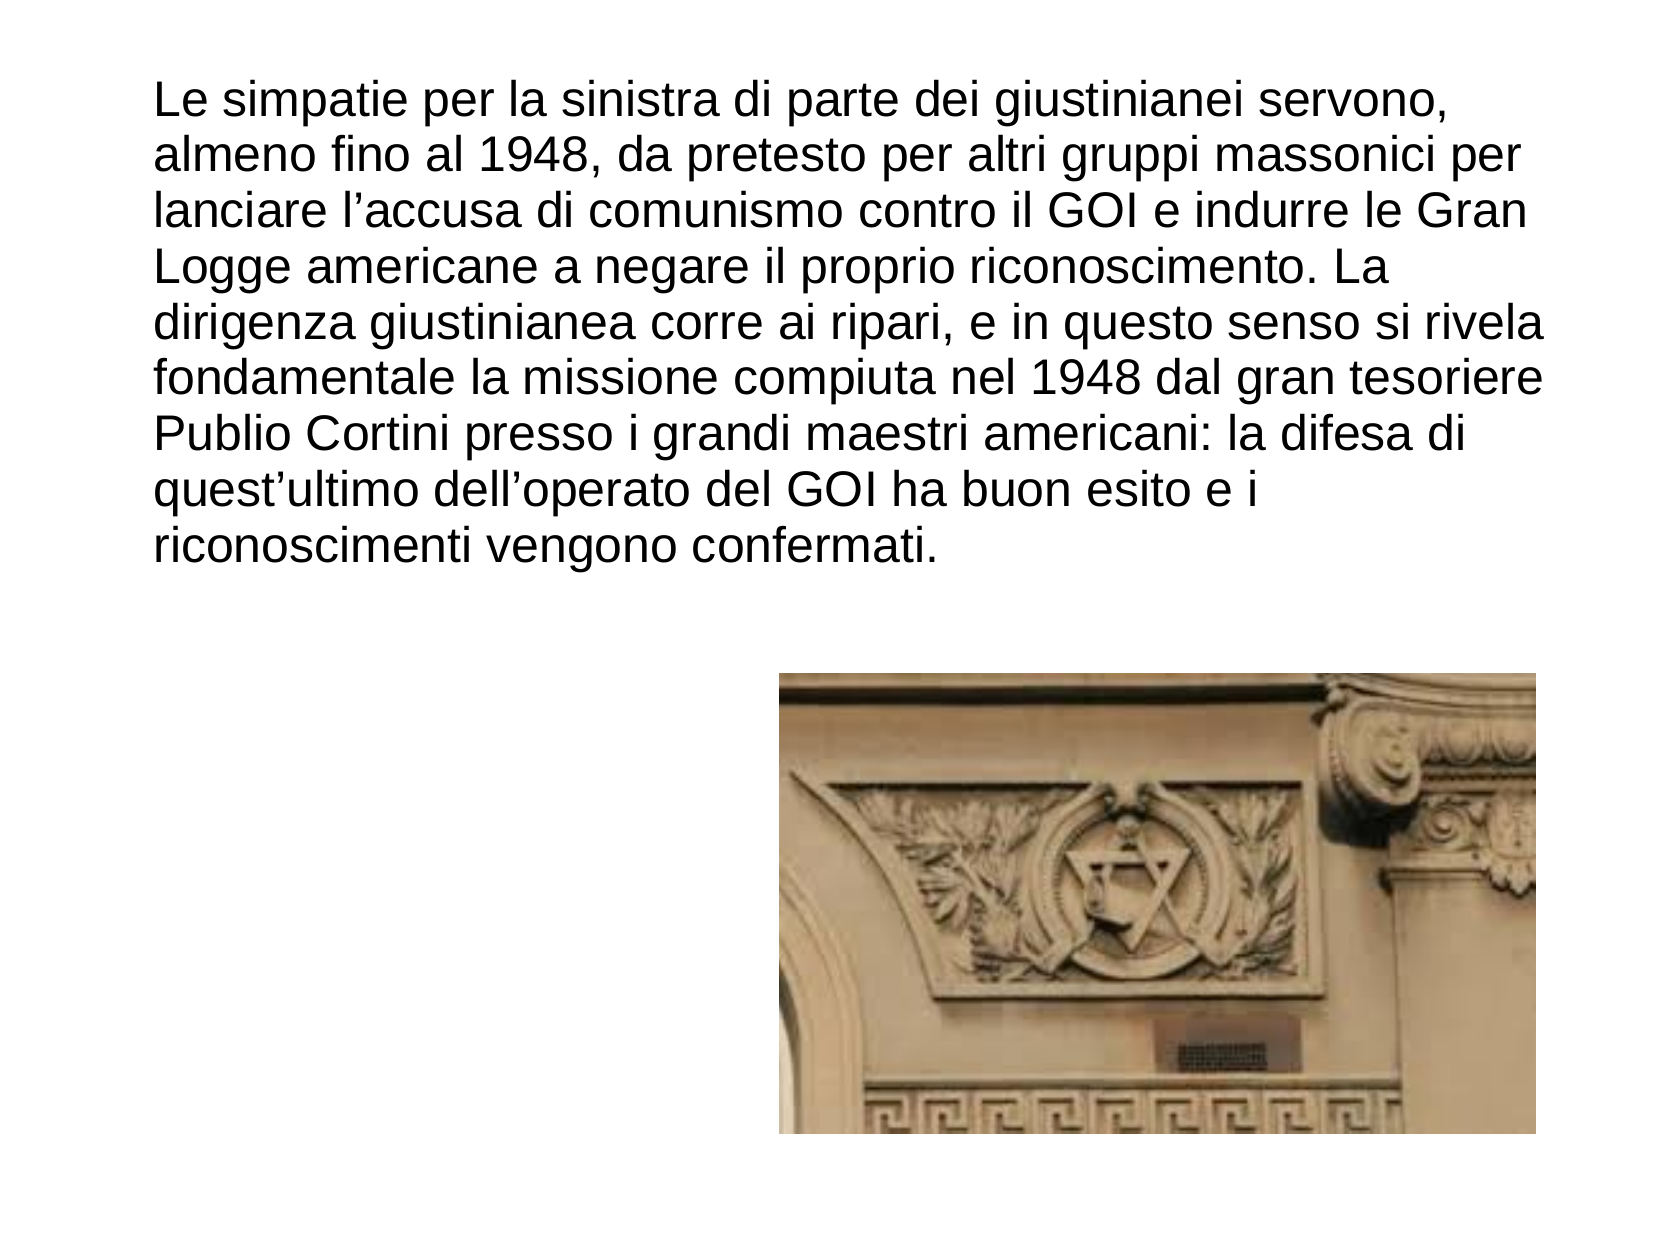

# Le simpatie per la sinistra di parte dei giustinianei servono, almeno fino al 1948, da pretesto per altri gruppi massonici per lanciare l’accusa di comunismo contro il GOI e indurre le Gran Logge americane a negare il proprio riconoscimento. La dirigenza giustinianea corre ai ripari, e in questo senso si rivela fondamentale la missione compiuta nel 1948 dal gran tesoriere Publio Cortini presso i grandi maestri americani: la difesa di quest’ultimo dell’operato del GOI ha buon esito e i riconoscimenti vengono confermati.